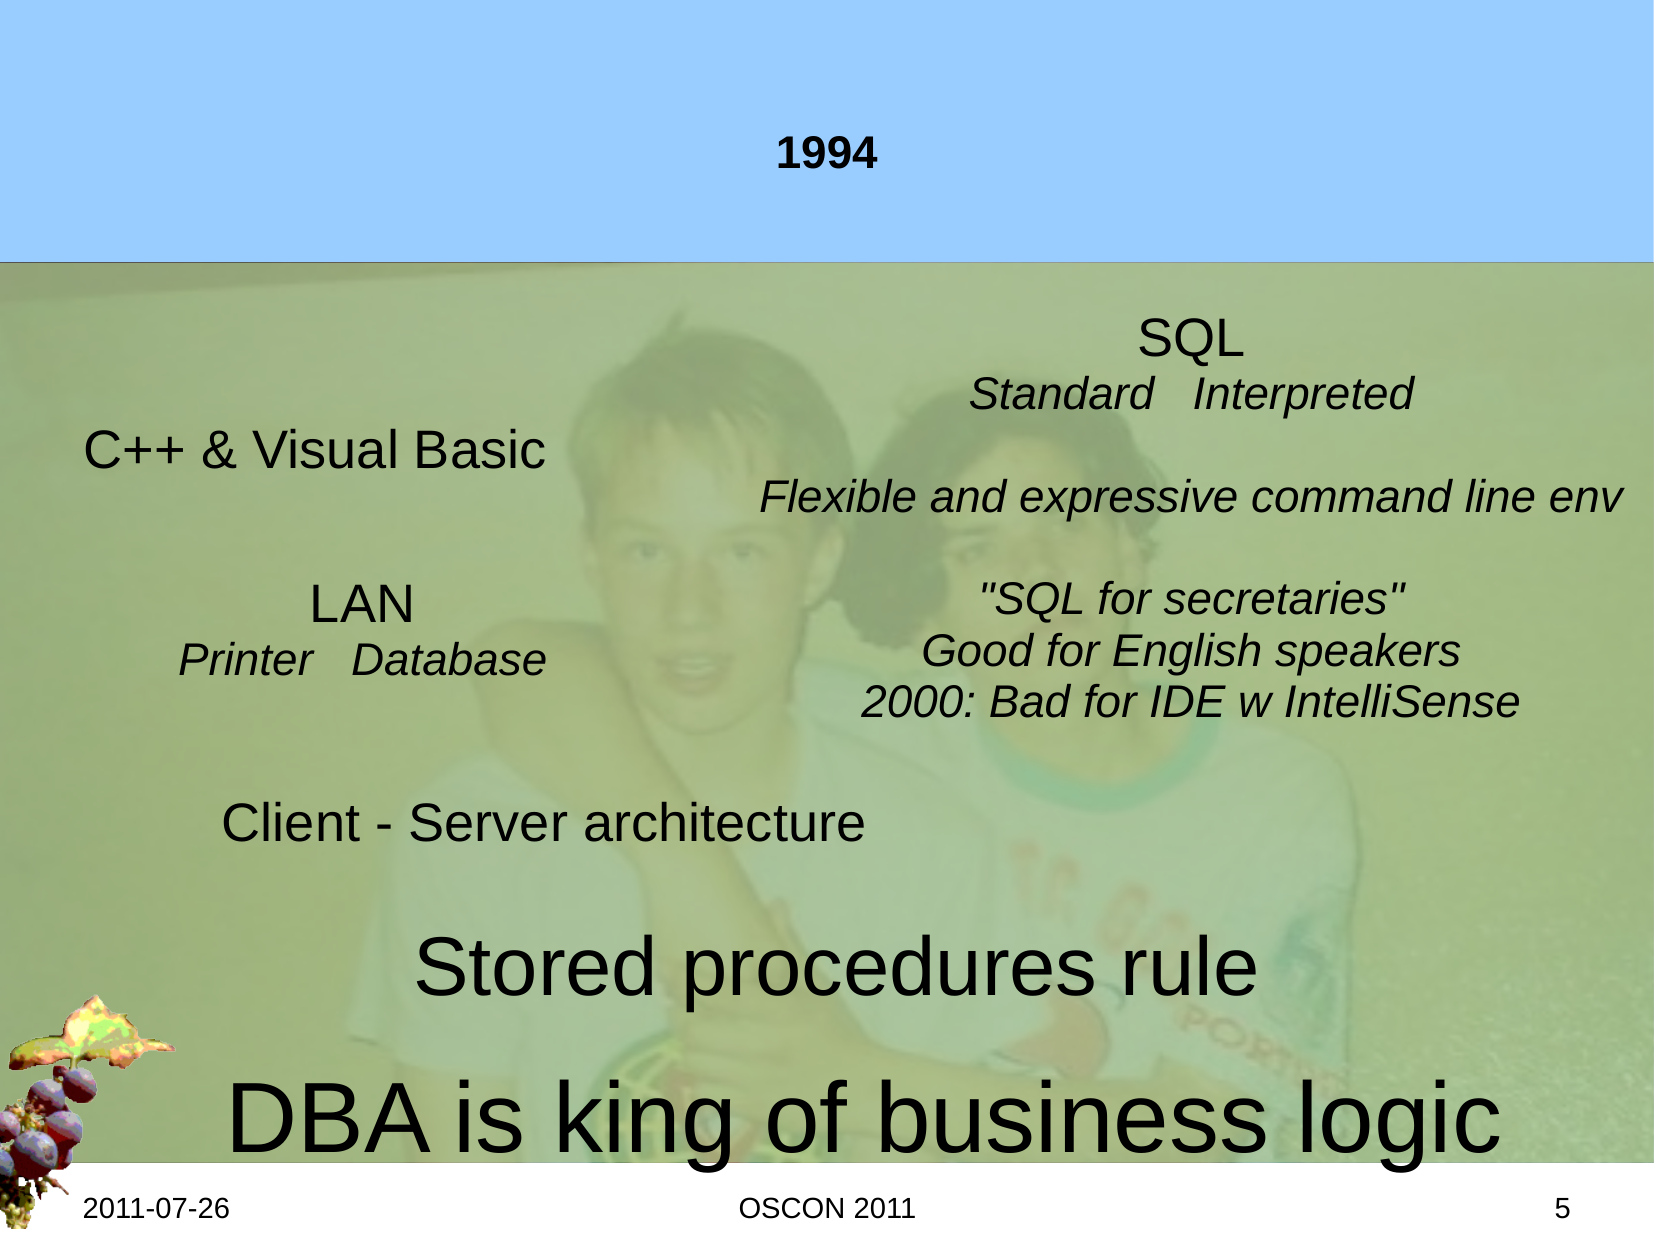

# 1994
SQL
Standard Interpreted
Flexible and expressive command line env
"SQL for secretaries"
Good for English speakers
2000: Bad for IDE w IntelliSense
C++ & Visual Basic
LAN
Printer Database
Client - Server architecture
Stored procedures rule
DBA is king of business logic
2011-07-26
OSCON 2011
5